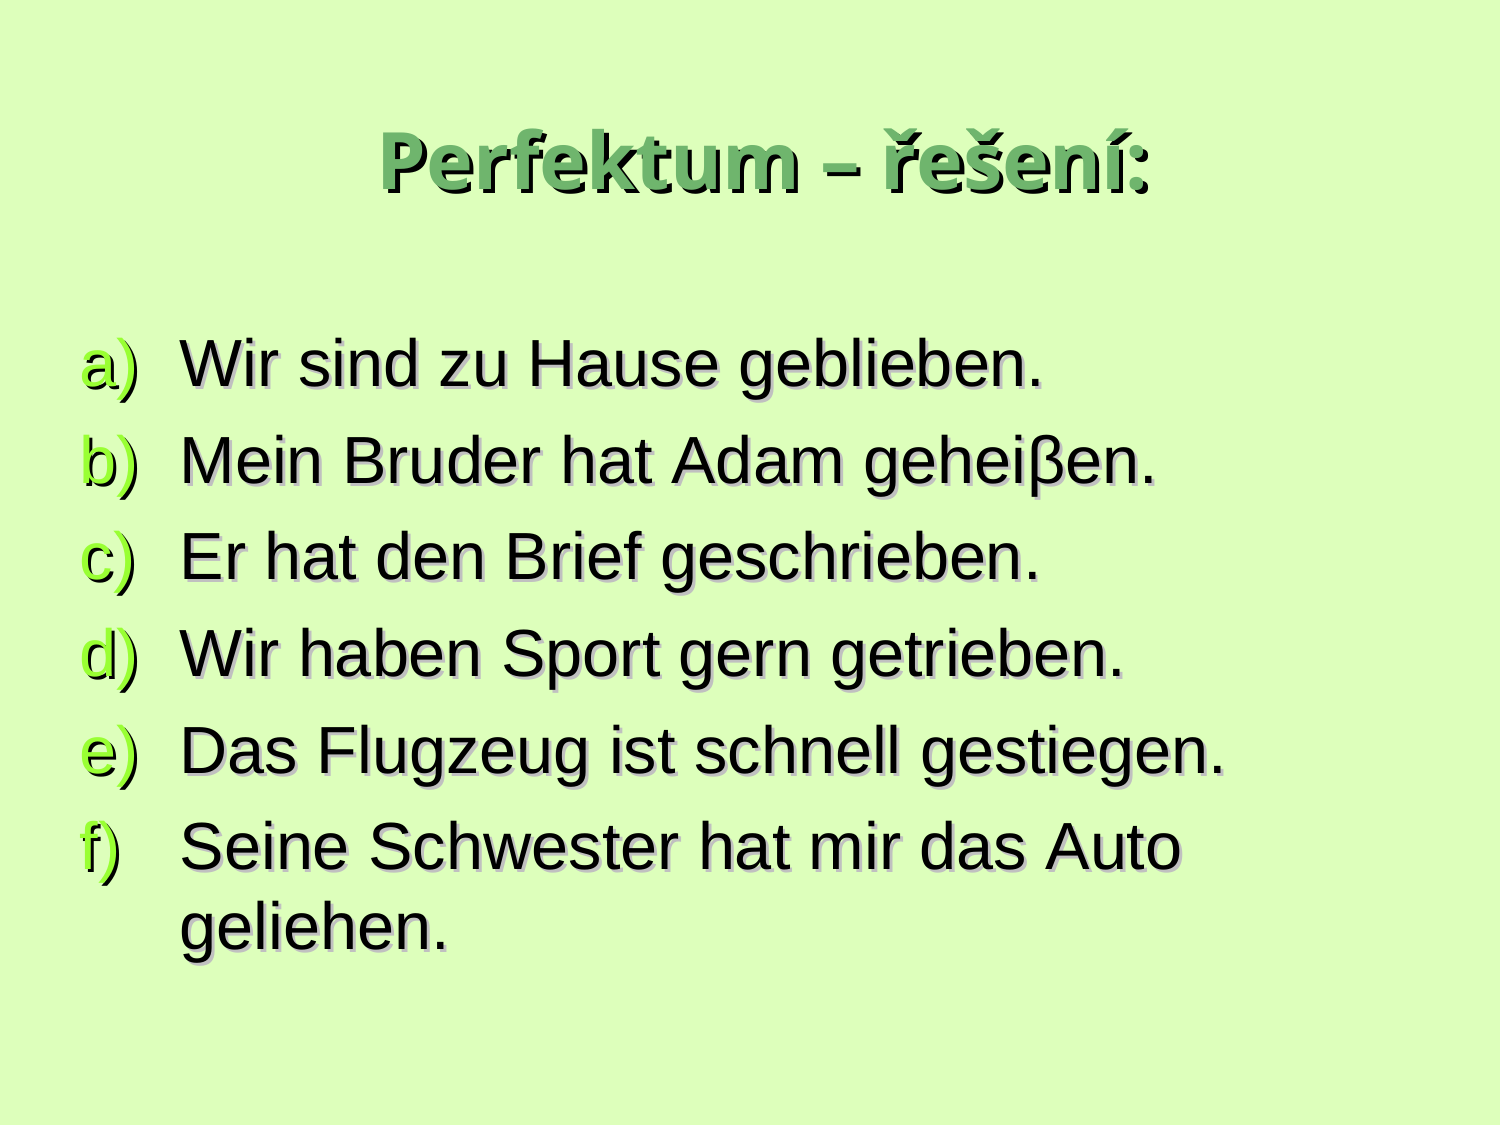

# Perfektum – řešení:
Wir sind zu Hause geblieben.
Mein Bruder hat Adam geheiβen.
Er hat den Brief geschrieben.
Wir haben Sport gern getrieben.
Das Flugzeug ist schnell gestiegen.
Seine Schwester hat mir das Auto geliehen.